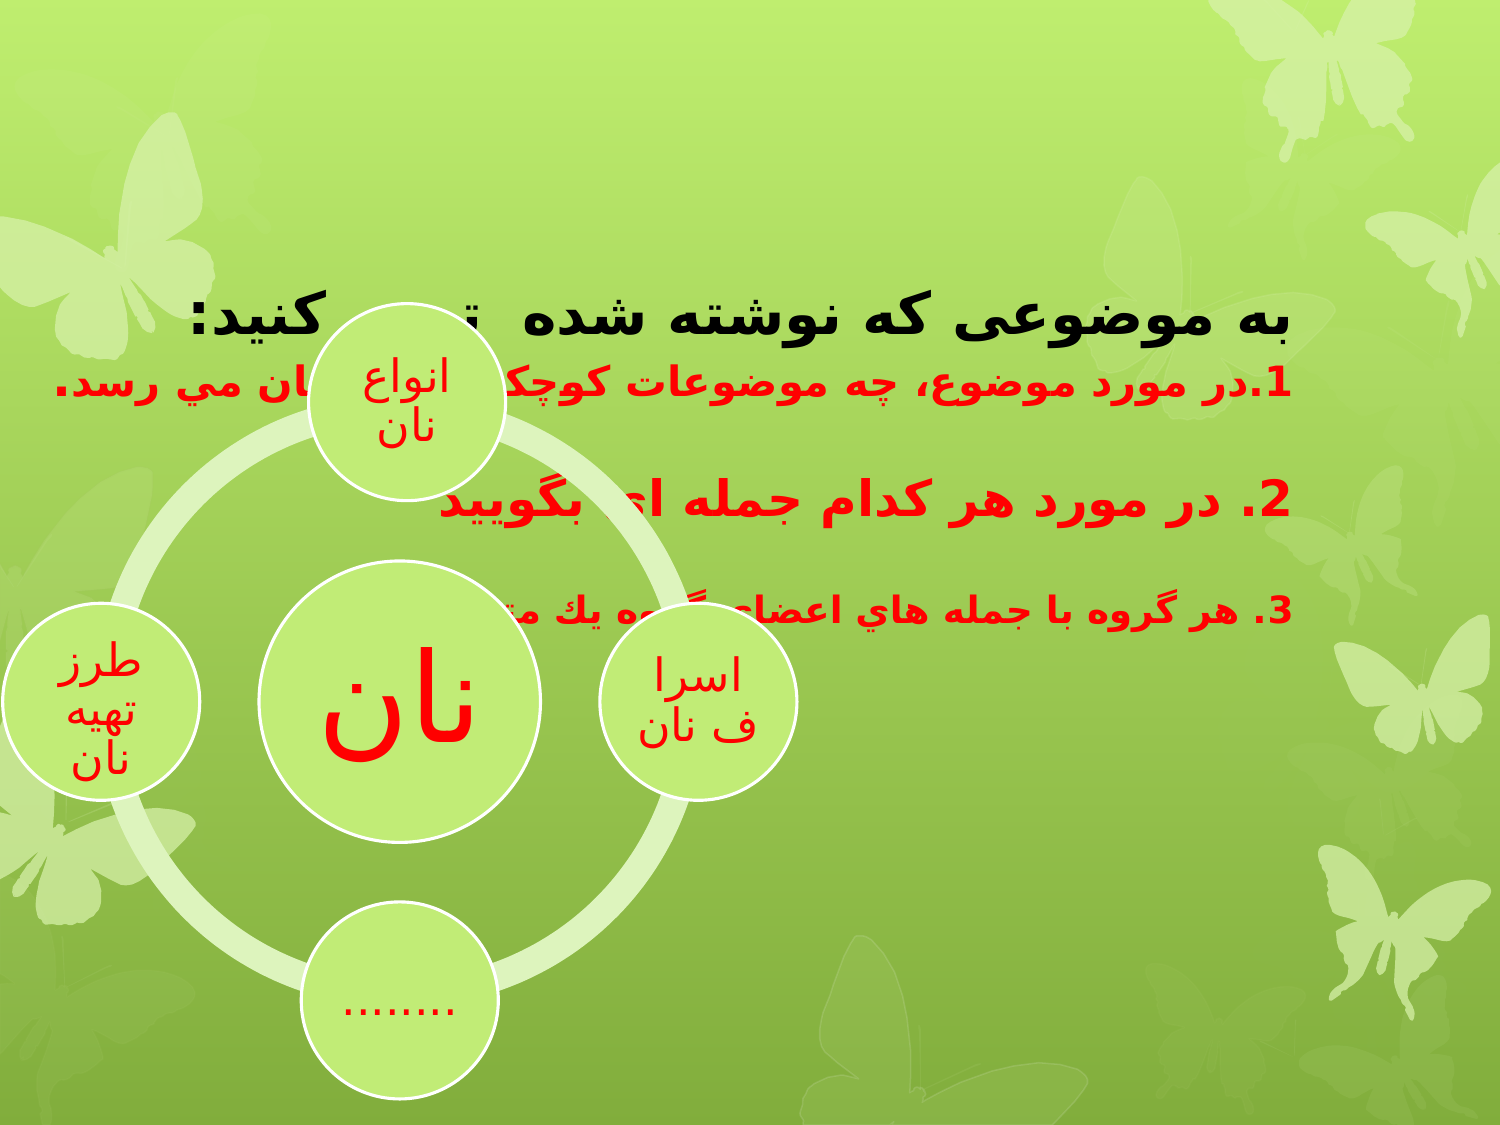

به موضوعی كه نوشته شده توجه كنيد:
1.در مورد موضوع، چه موضوعات كوچكي به ذهنتان مي رسد.
2. در مورد هر كدام جمله اي بگوييد
3. هر گروه با جمله هاي اعضاي گروه يك متن بسازد
انواع نان
نان
طرز تهیه نان
اسراف نان
........